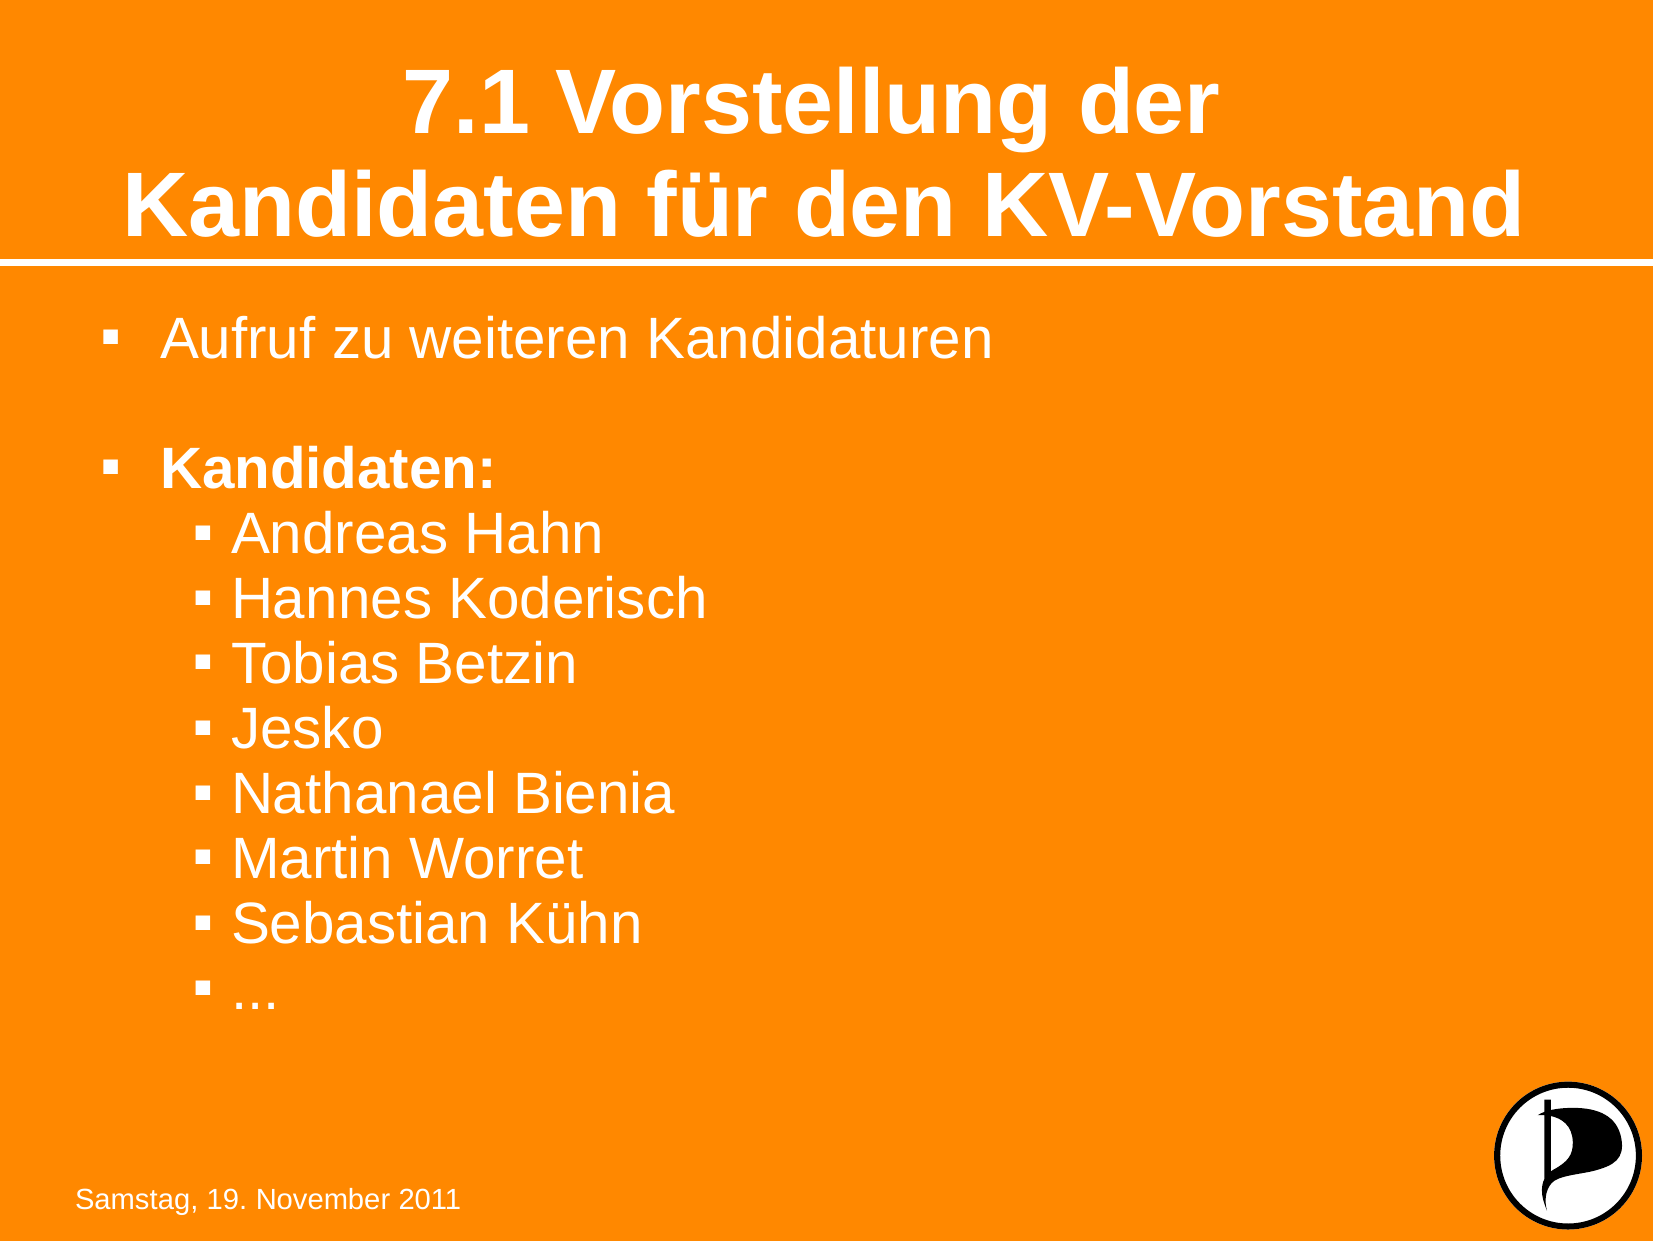

# 7.1 Vorstellung der Kandidaten für den KV-Vorstand
Aufruf zu weiteren Kandidaturen
Kandidaten:
Andreas Hahn
Hannes Koderisch
Tobias Betzin
Jesko
Nathanael Bienia
Martin Worret
Sebastian Kühn
...